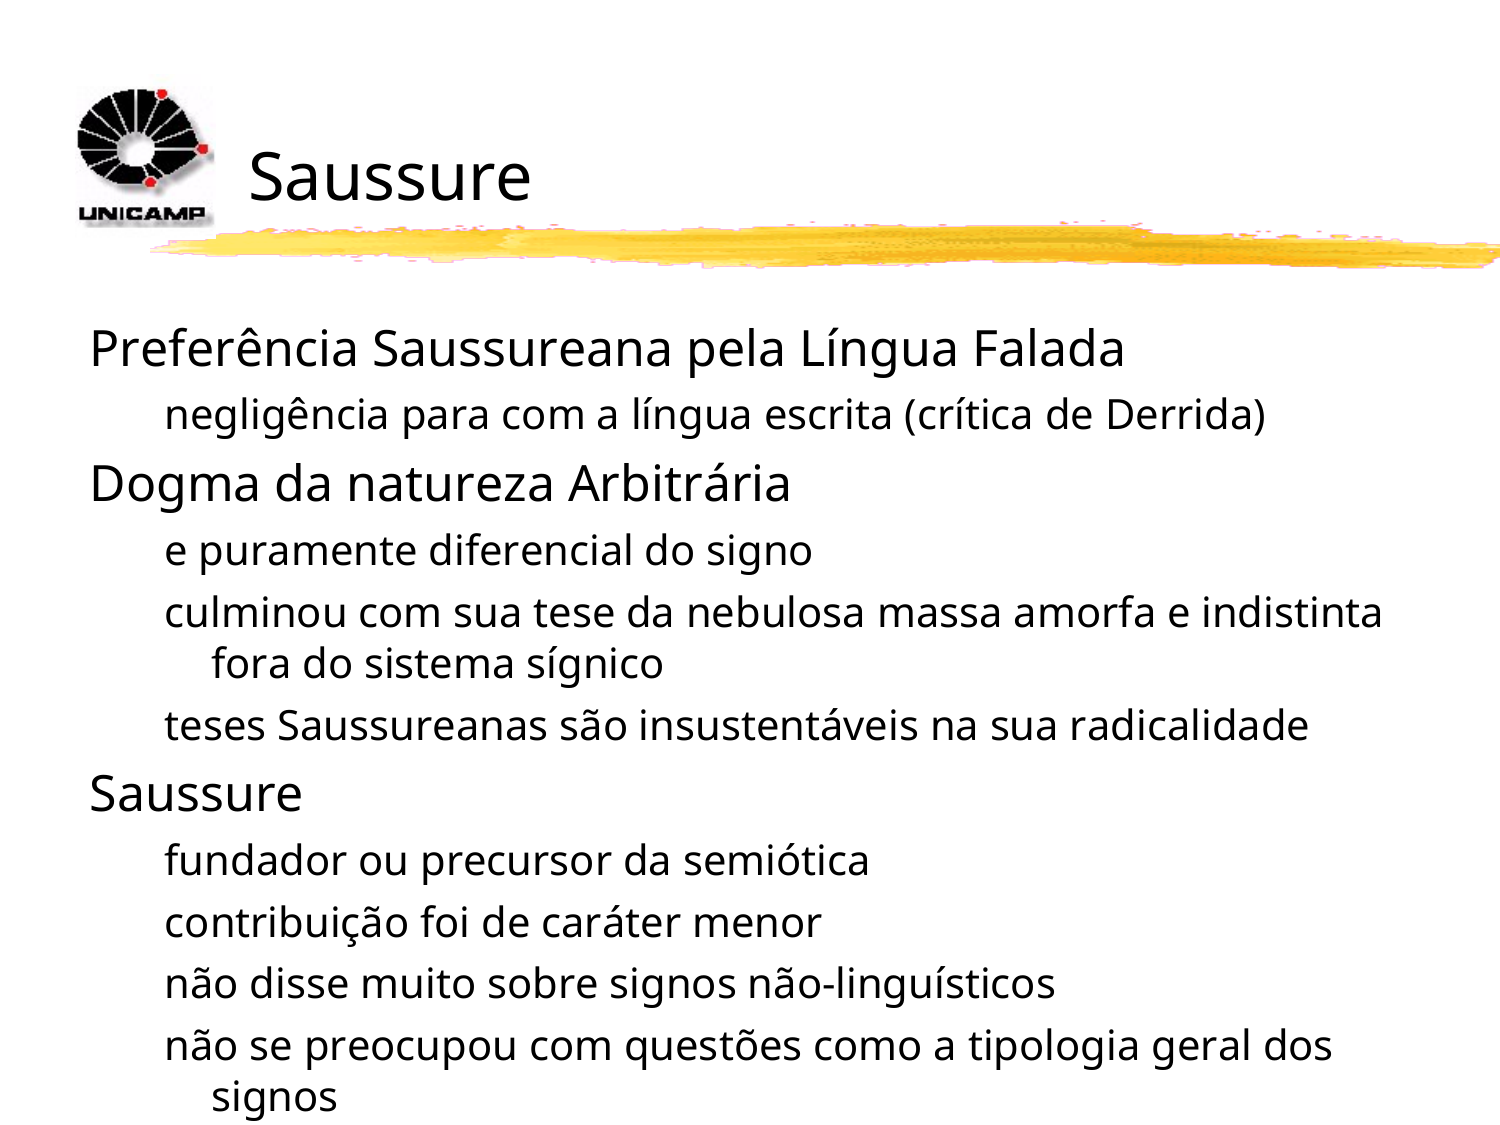

# Saussure
Preferência Saussureana pela Língua Falada
negligência para com a língua escrita (crítica de Derrida)
Dogma da natureza Arbitrária
e puramente diferencial do signo
culminou com sua tese da nebulosa massa amorfa e indistinta fora do sistema sígnico
teses Saussureanas são insustentáveis na sua radicalidade
Saussure
fundador ou precursor da semiótica
contribuição foi de caráter menor
não disse muito sobre signos não-linguísticos
não se preocupou com questões como a tipologia geral dos signos